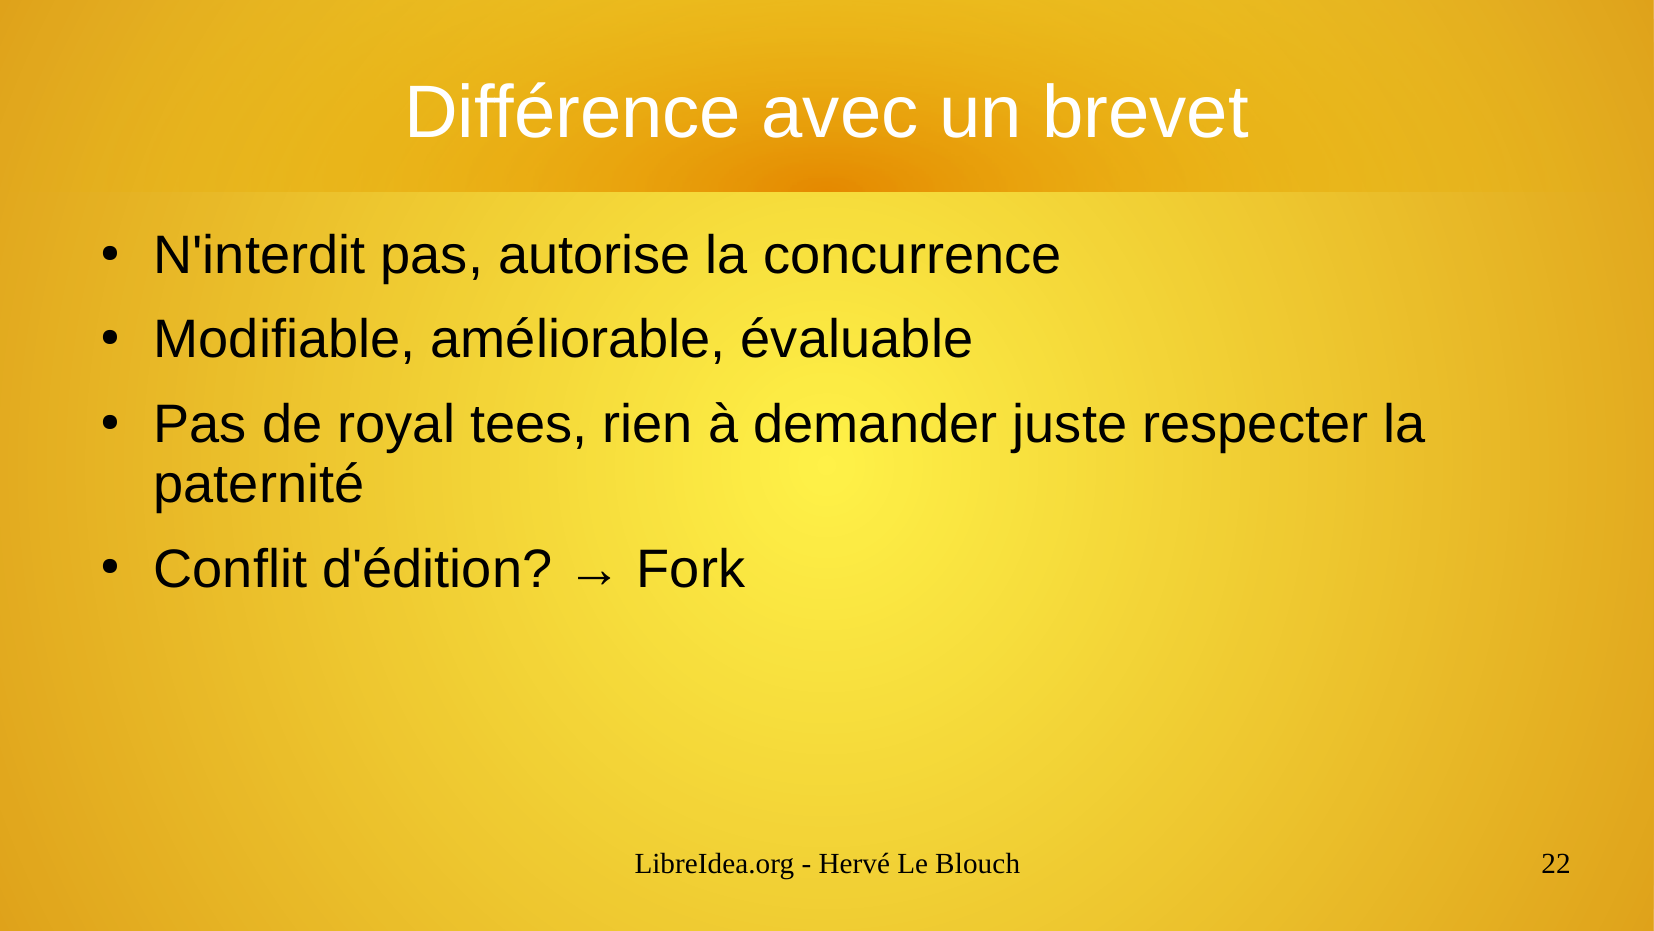

# Différence avec un brevet
N'interdit pas, autorise la concurrence
Modifiable, améliorable, évaluable
Pas de royal tees, rien à demander juste respecter la paternité
Conflit d'édition? → Fork
LibreIdea.org - Hervé Le Blouch
22